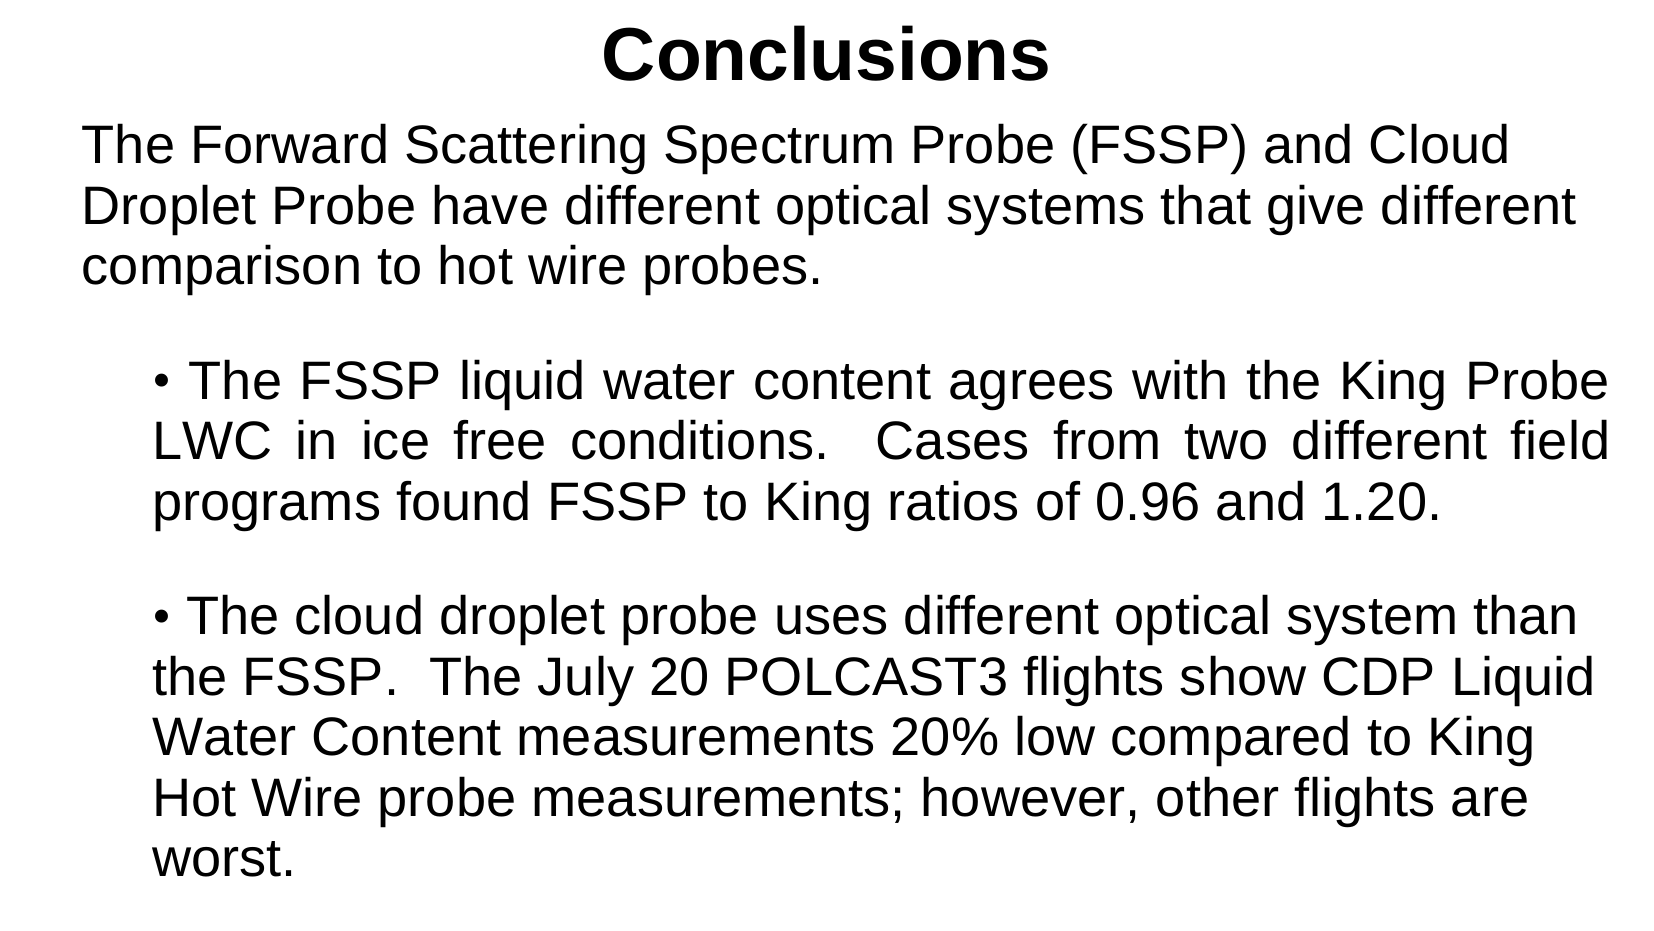

Conclusions
The Forward Scattering Spectrum Probe (FSSP) and Cloud Droplet Probe have different optical systems that give different comparison to hot wire probes.
 The FSSP liquid water content agrees with the King Probe LWC in ice free conditions. Cases from two different field programs found FSSP to King ratios of 0.96 and 1.20.
 The cloud droplet probe uses different optical system than the FSSP. The July 20 POLCAST3 flights show CDP Liquid Water Content measurements 20% low compared to King Hot Wire probe measurements; however, other flights are worst.